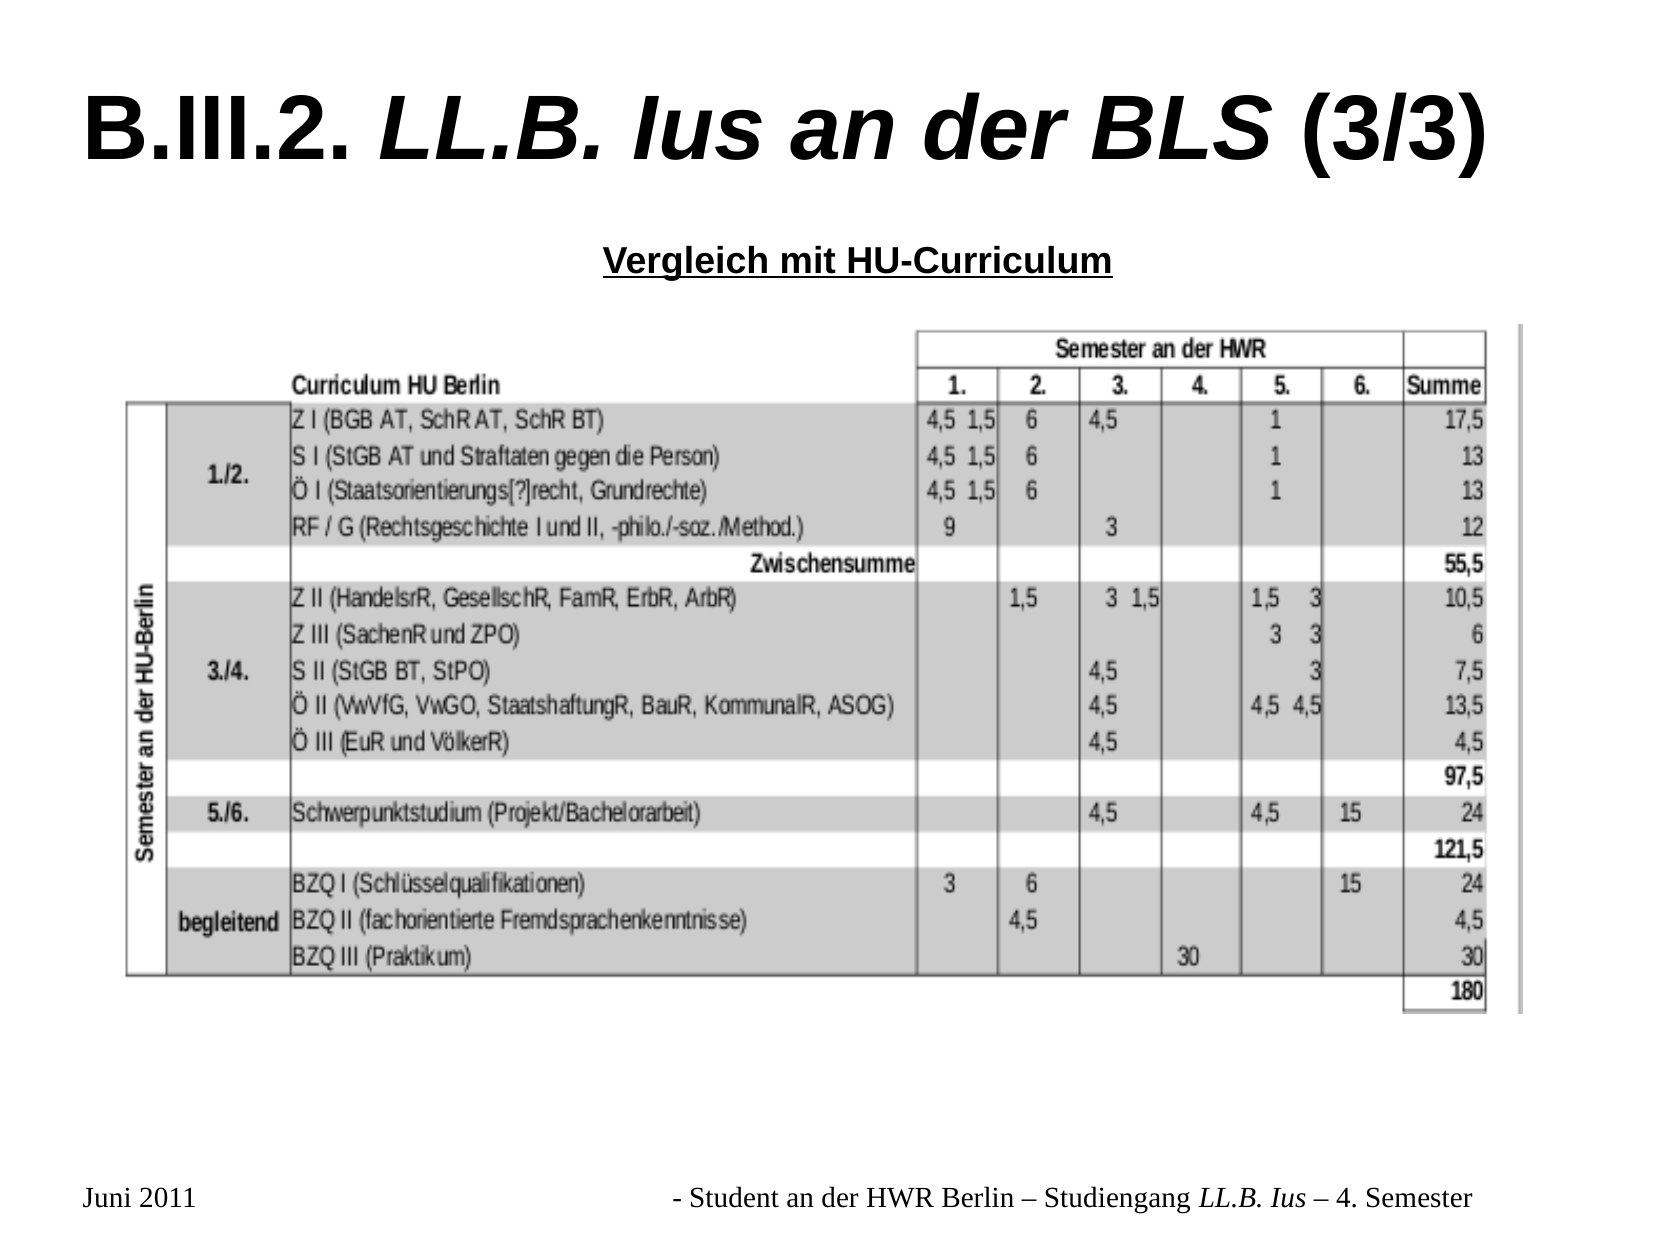

# B.III.2. LL.B. Ius an der BLS (3/3)
Vergleich mit HU-Curriculum